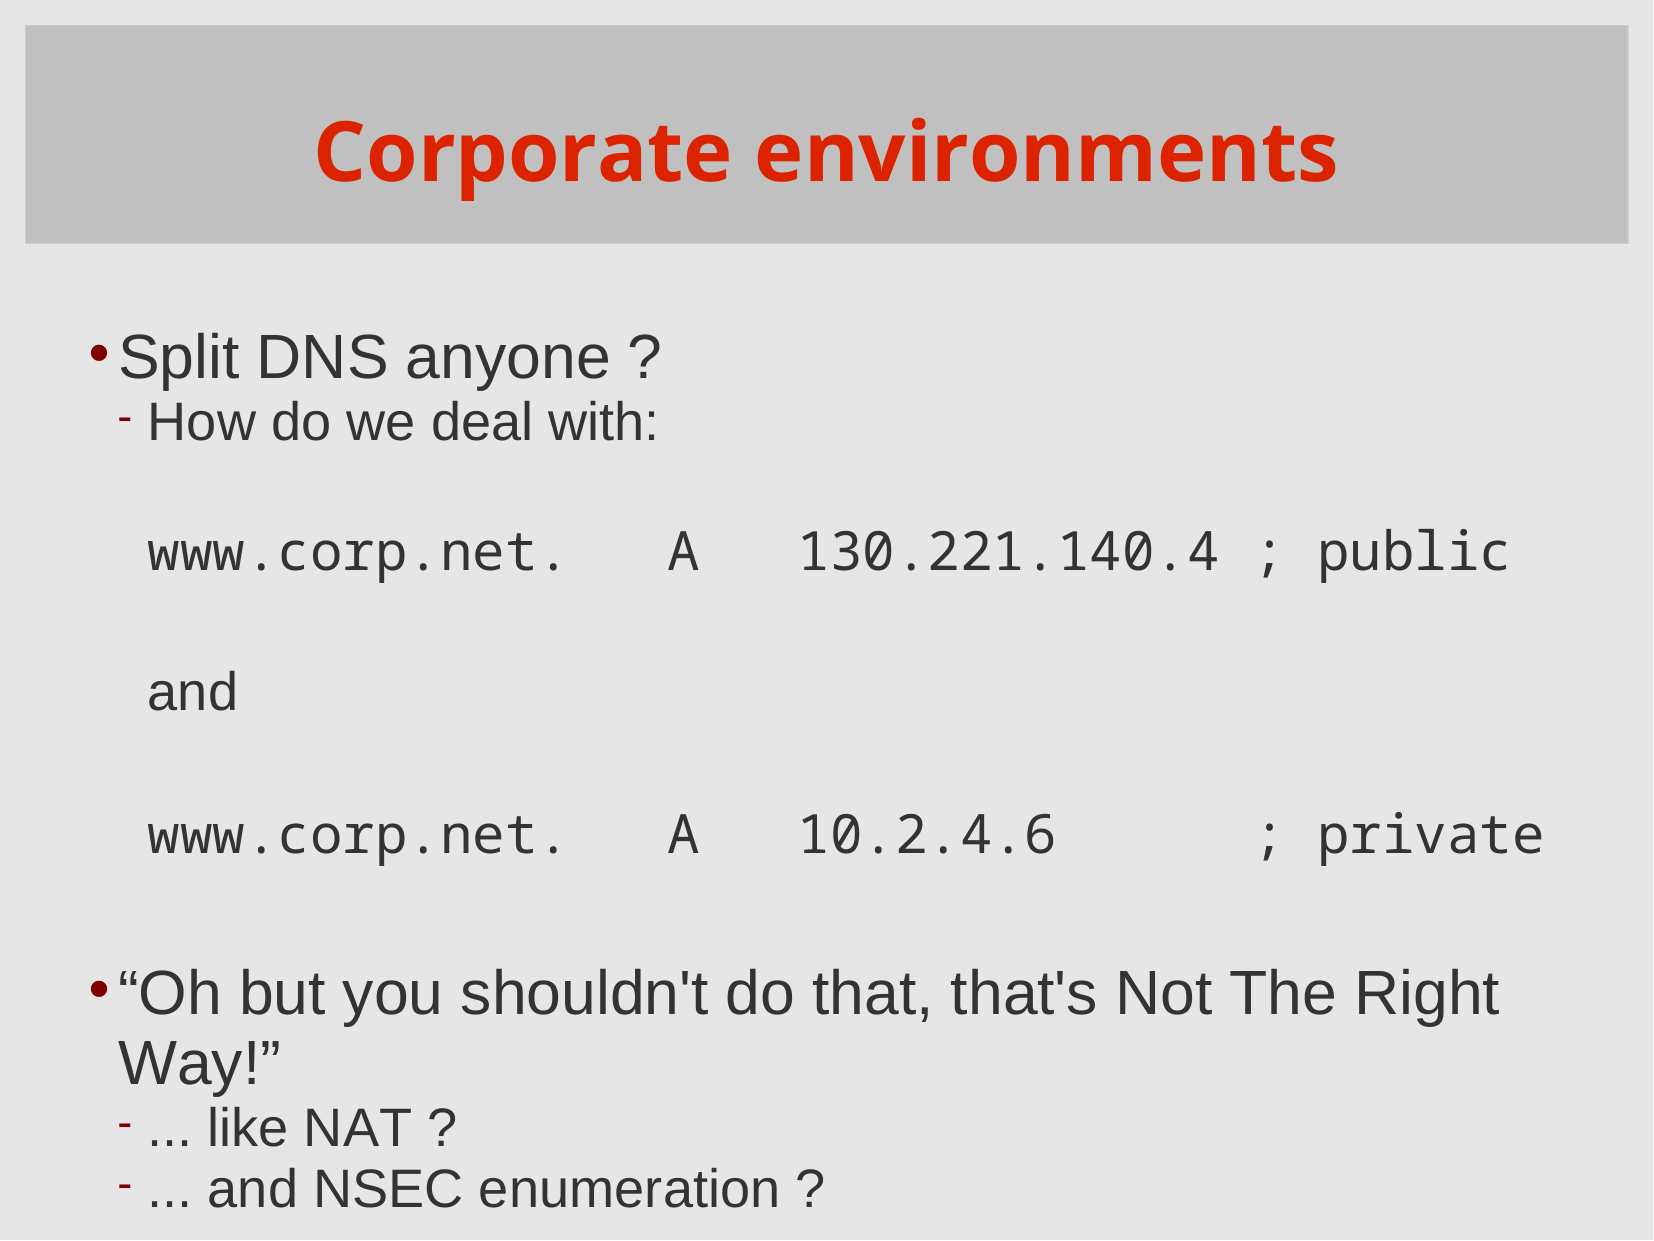

# Corporate environments
Split DNS anyone ?
How do we deal with:
www.corp.net. A 130.221.140.4 ; public
and
www.corp.net. A 10.2.4.6 ; private
“Oh but you shouldn't do that, that's Not The Right Way!”
... like NAT ?
... and NSEC enumeration ?